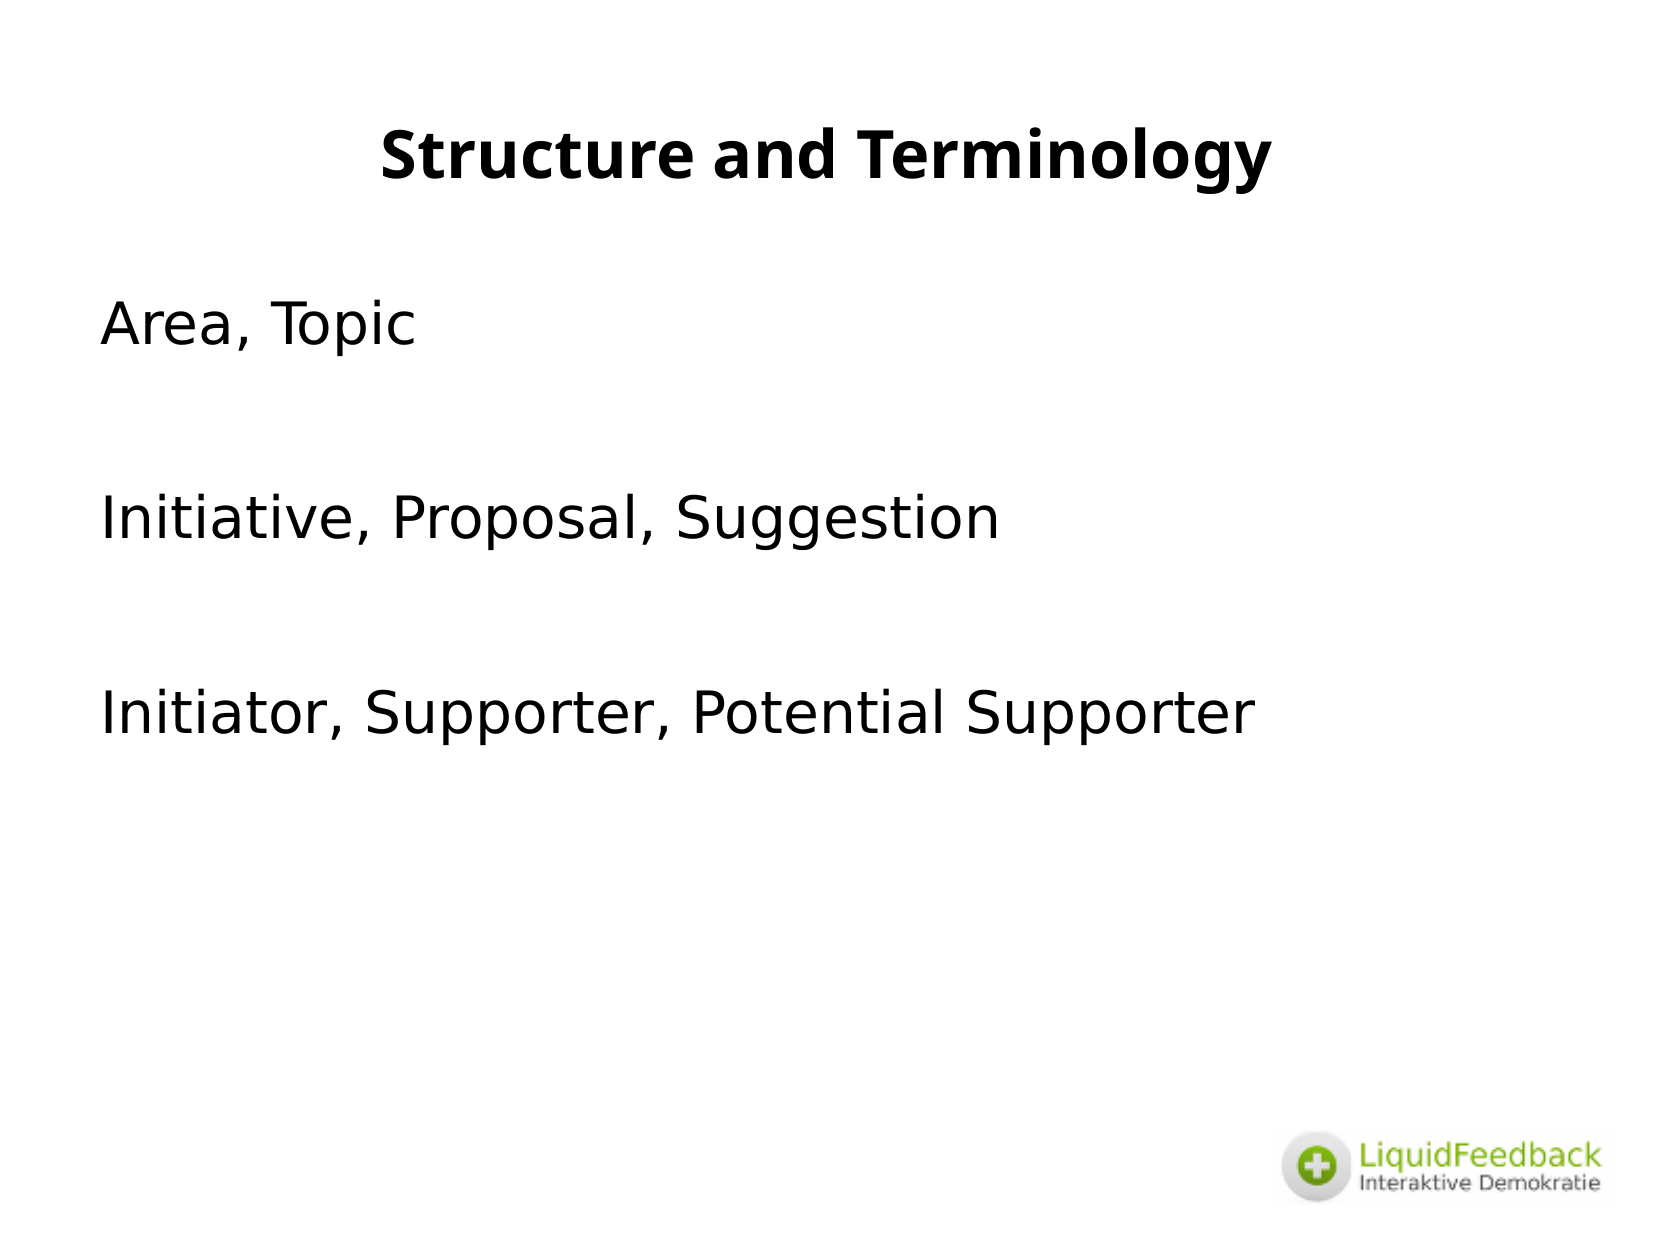

# Structure and Terminology
Area, Topic
Initiative, Proposal, Suggestion
Initiator, Supporter, Potential Supporter